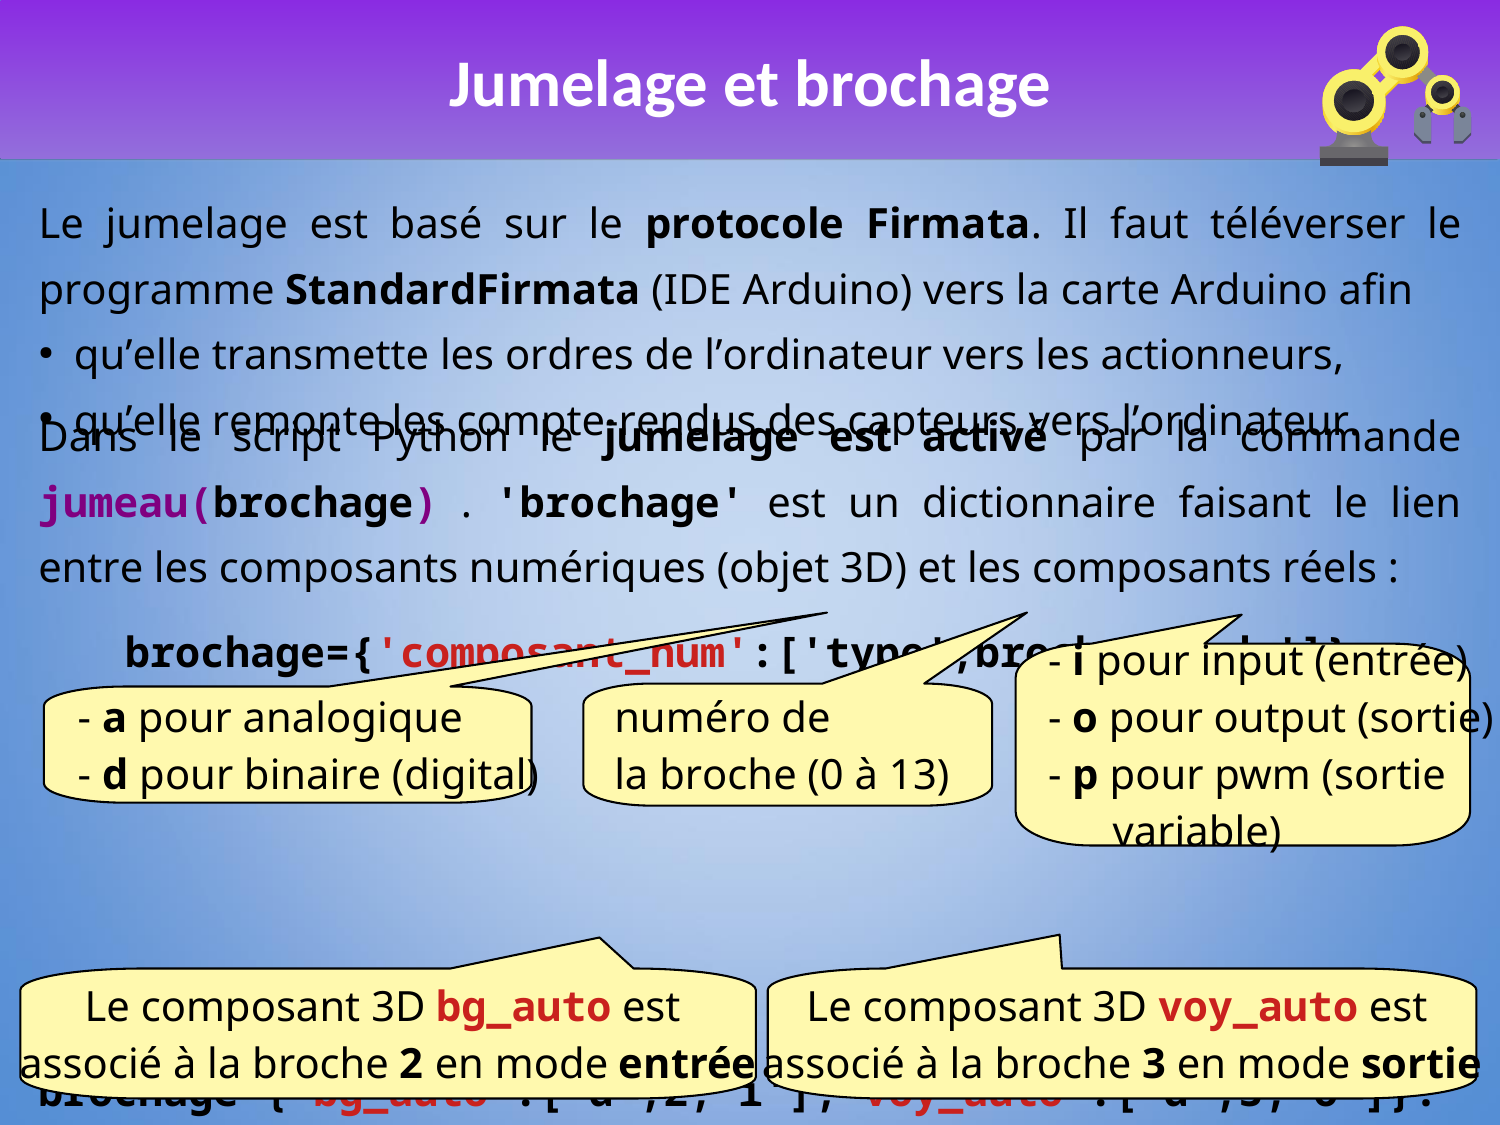

Jumelage et brochage
Le jumelage est basé sur le protocole Firmata. Il faut téléverser le programme StandardFirmata (IDE Arduino) vers la carte Arduino afin
qu’elle transmette les ordres de l’ordinateur vers les actionneurs,
qu’elle remonte les compte-rendus des capteurs vers l’ordinateur.
Dans le script Python le jumelage est activé par la commande jumeau(brochage) . 'brochage' est un dictionnaire faisant le lien entre les composants numériques (objet 3D) et les composants réels :
brochage={'composant_num':['type',broche,'mode']}.
Par exemple :
brochage={'bg_auto':['d',2,'i'],'voy_auto':['d',3,'o']}.
- i pour input (entrée)
- o pour output (sortie)
- p pour pwm (sortie
 variable)
numéro de
la broche (0 à 13)
- a pour analogique
- d pour binaire (digital)
Le composant 3D bg_auto est
associé à la broche 2 en mode entrée
Le composant 3D voy_auto est
associé à la broche 3 en mode sortie